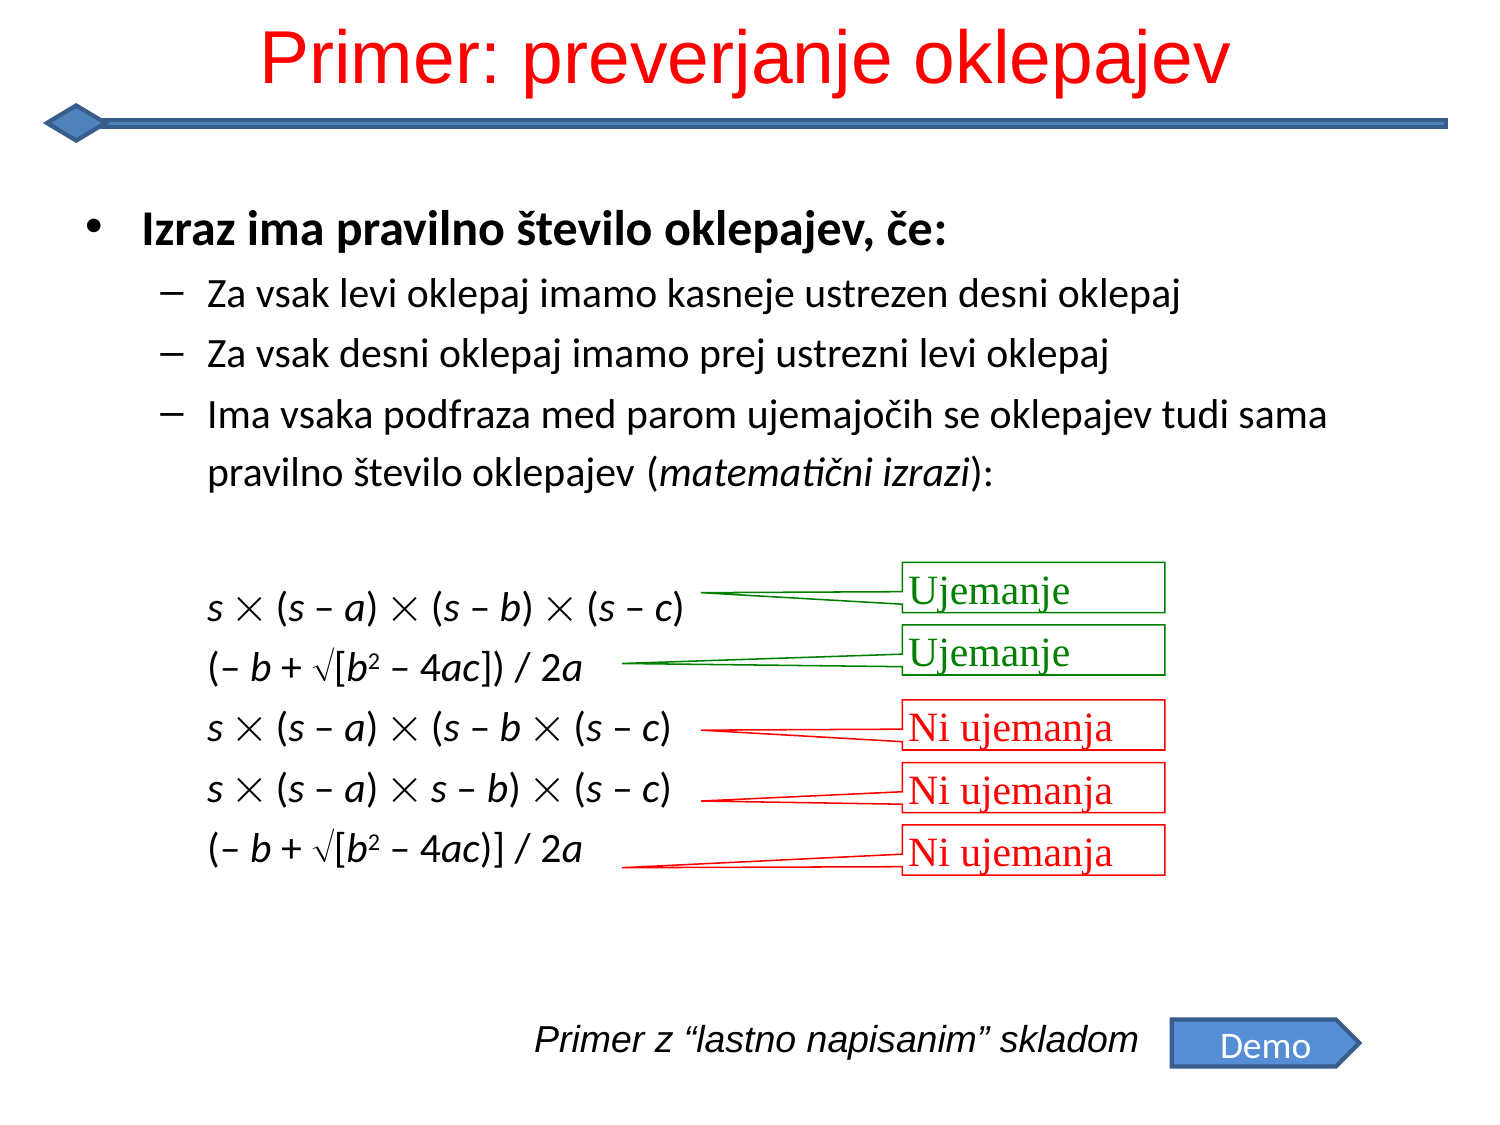

# Primer: preverjanje oklepajev
Izraz ima pravilno število oklepajev, če:
Za vsak levi oklepaj imamo kasneje ustrezen desni oklepaj
Za vsak desni oklepaj imamo prej ustrezni levi oklepaj
Ima vsaka podfraza med parom ujemajočih se oklepajev tudi sama pravilno število oklepajev (matematični izrazi):
	s  (s – a)  (s – b)  (s – c)
	(– b + [b2 – 4ac]) / 2a
	s  (s – a)  (s – b  (s – c)
	s  (s – a)  s – b)  (s – c)
	(– b + [b2 – 4ac)] / 2a
Ujemanje
Ujemanje
Ni ujemanja
Ni ujemanja
Ni ujemanja
Primer z “lastno napisanim” skladom
Demo